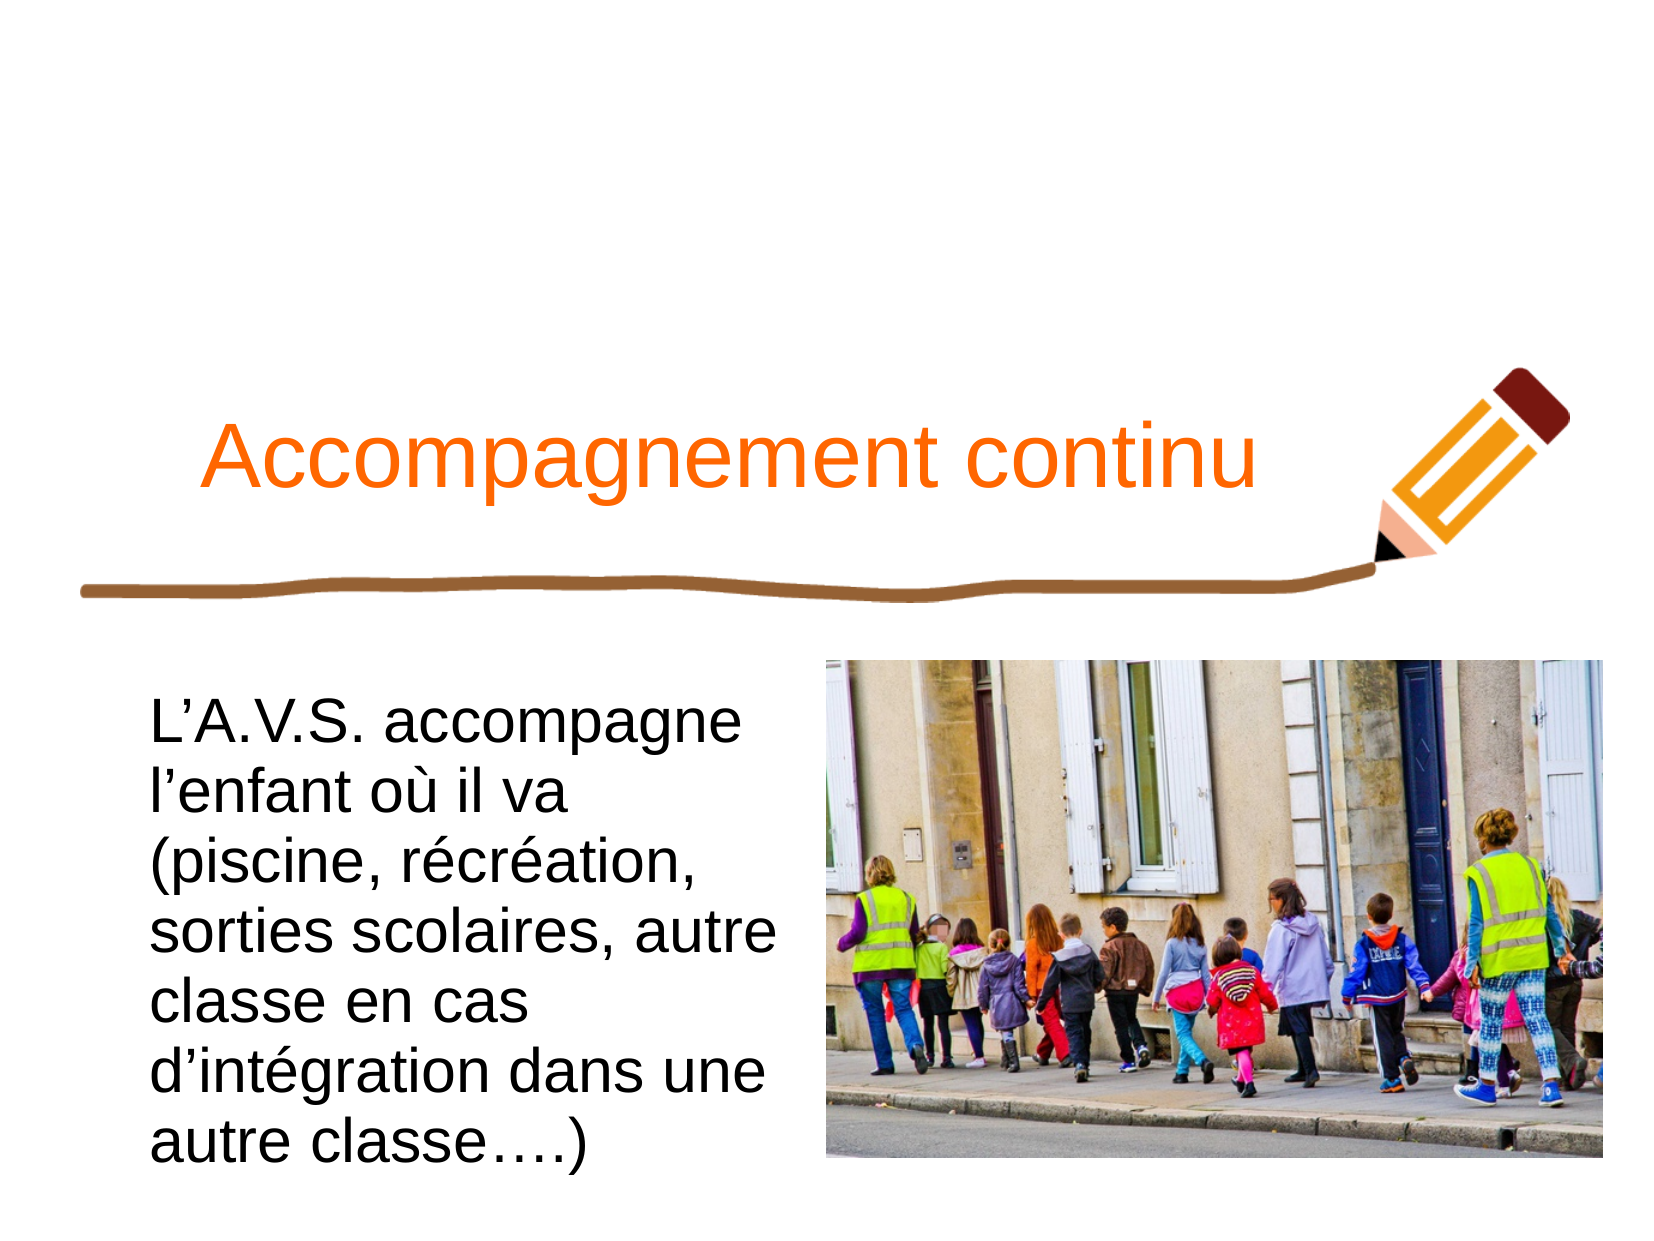

# Accompagnement continu
L’A.V.S. accompagne l’enfant où il va (piscine, récréation, sorties scolaires, autre classe en cas d’intégration dans une autre classe….)